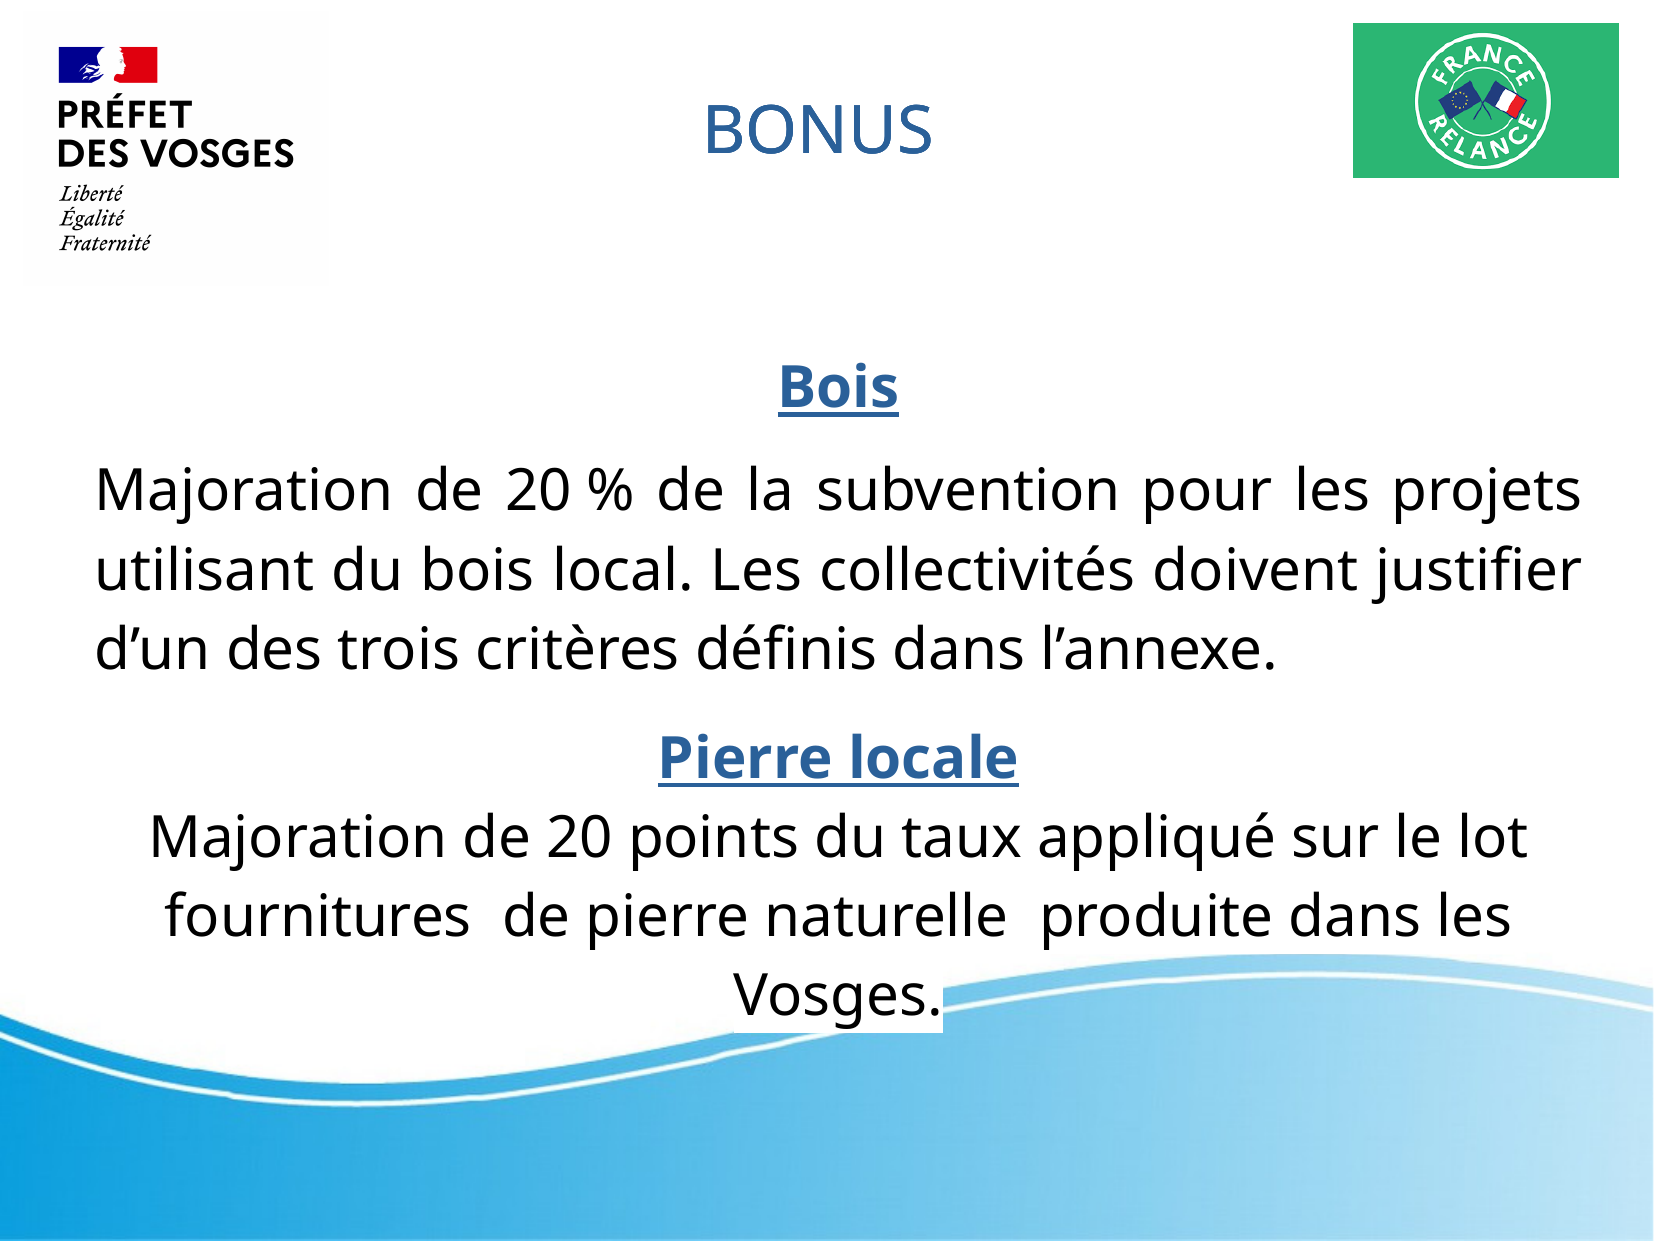

BONUS
BONUS
BONUS
# Bois
Majoration de 20 % de la subvention pour les projets utilisant du bois local. Les collectivités doivent justifier d’un des trois critères définis dans l’annexe.
Pierre locale
Majoration de 20 points du taux appliqué sur le lot fournitures de pierre naturelle  produite dans les Vosges.